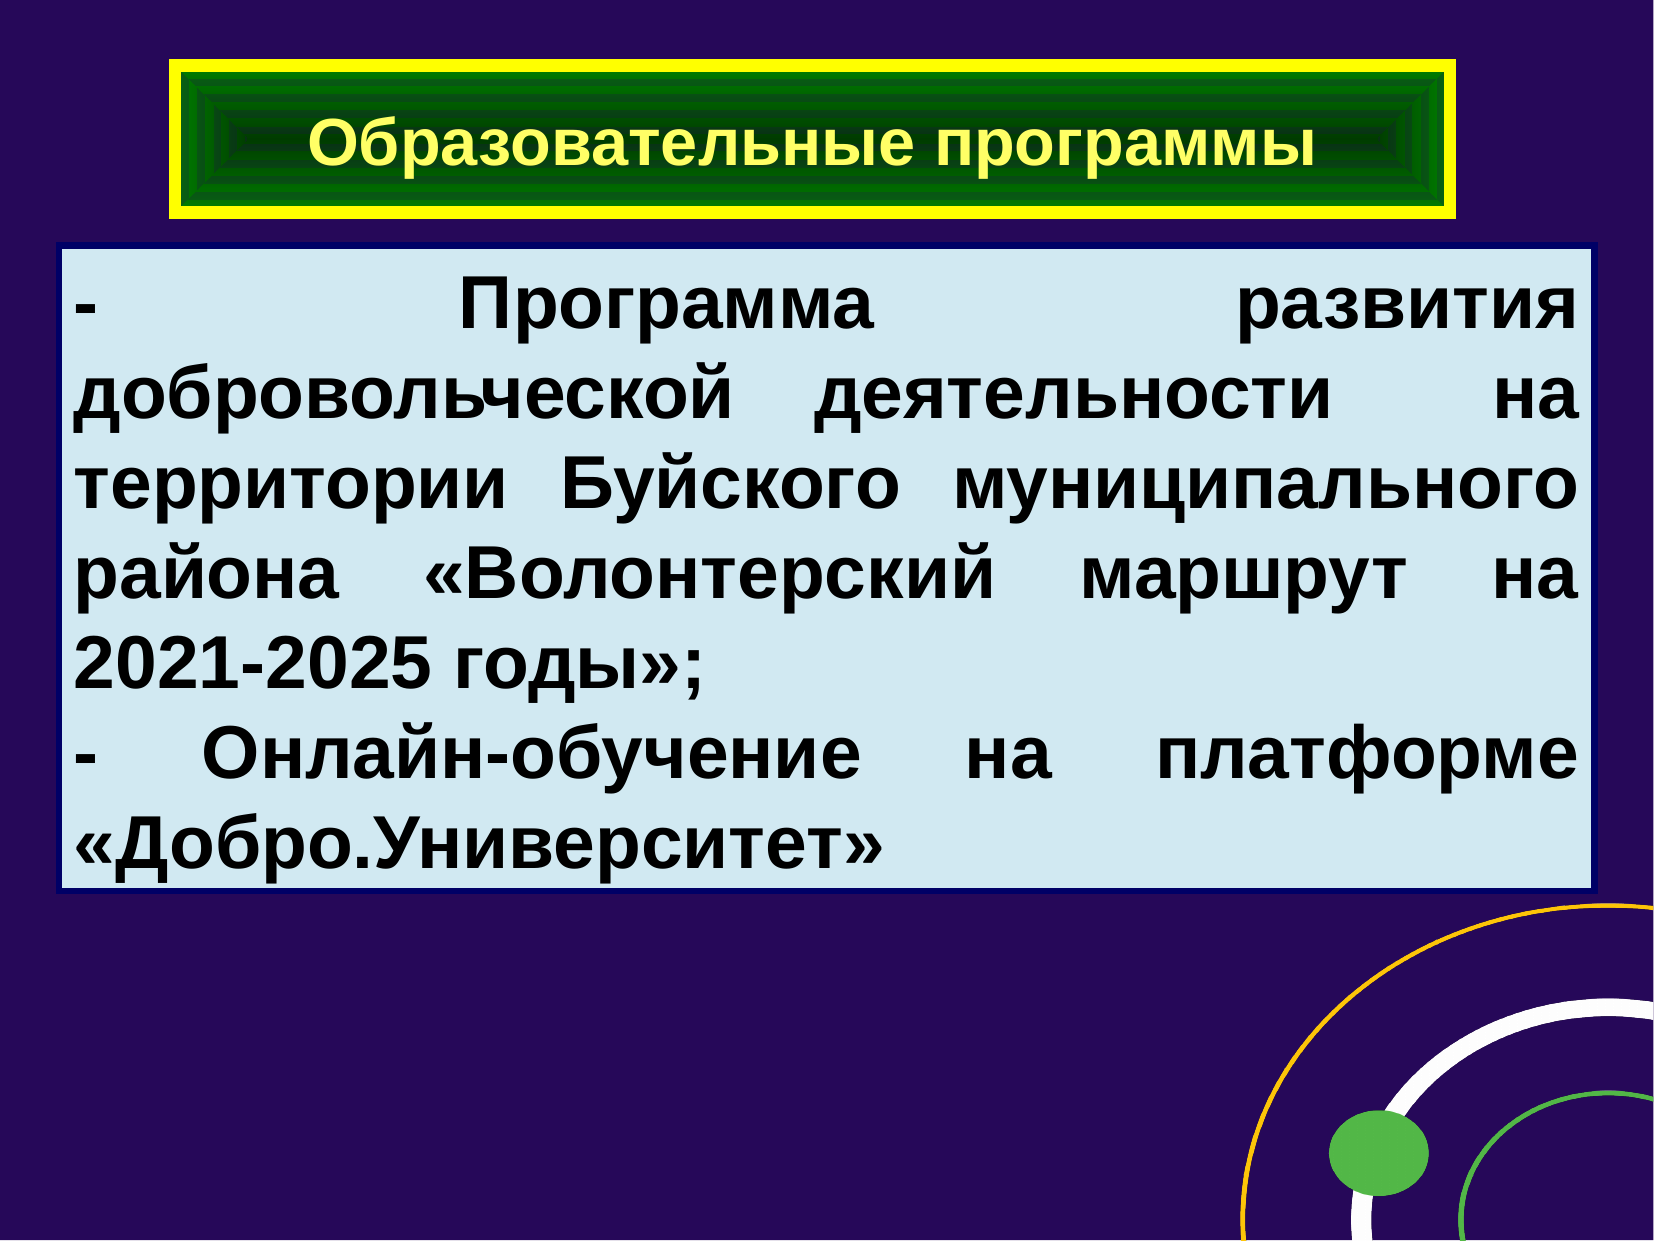

Образовательные программы
- Программа развития добровольческой деятельности на территории Буйского муниципального района «Волонтерский маршрут на 2021-2025 годы»;
- Онлайн-обучение на платформе «Добро.Университет»